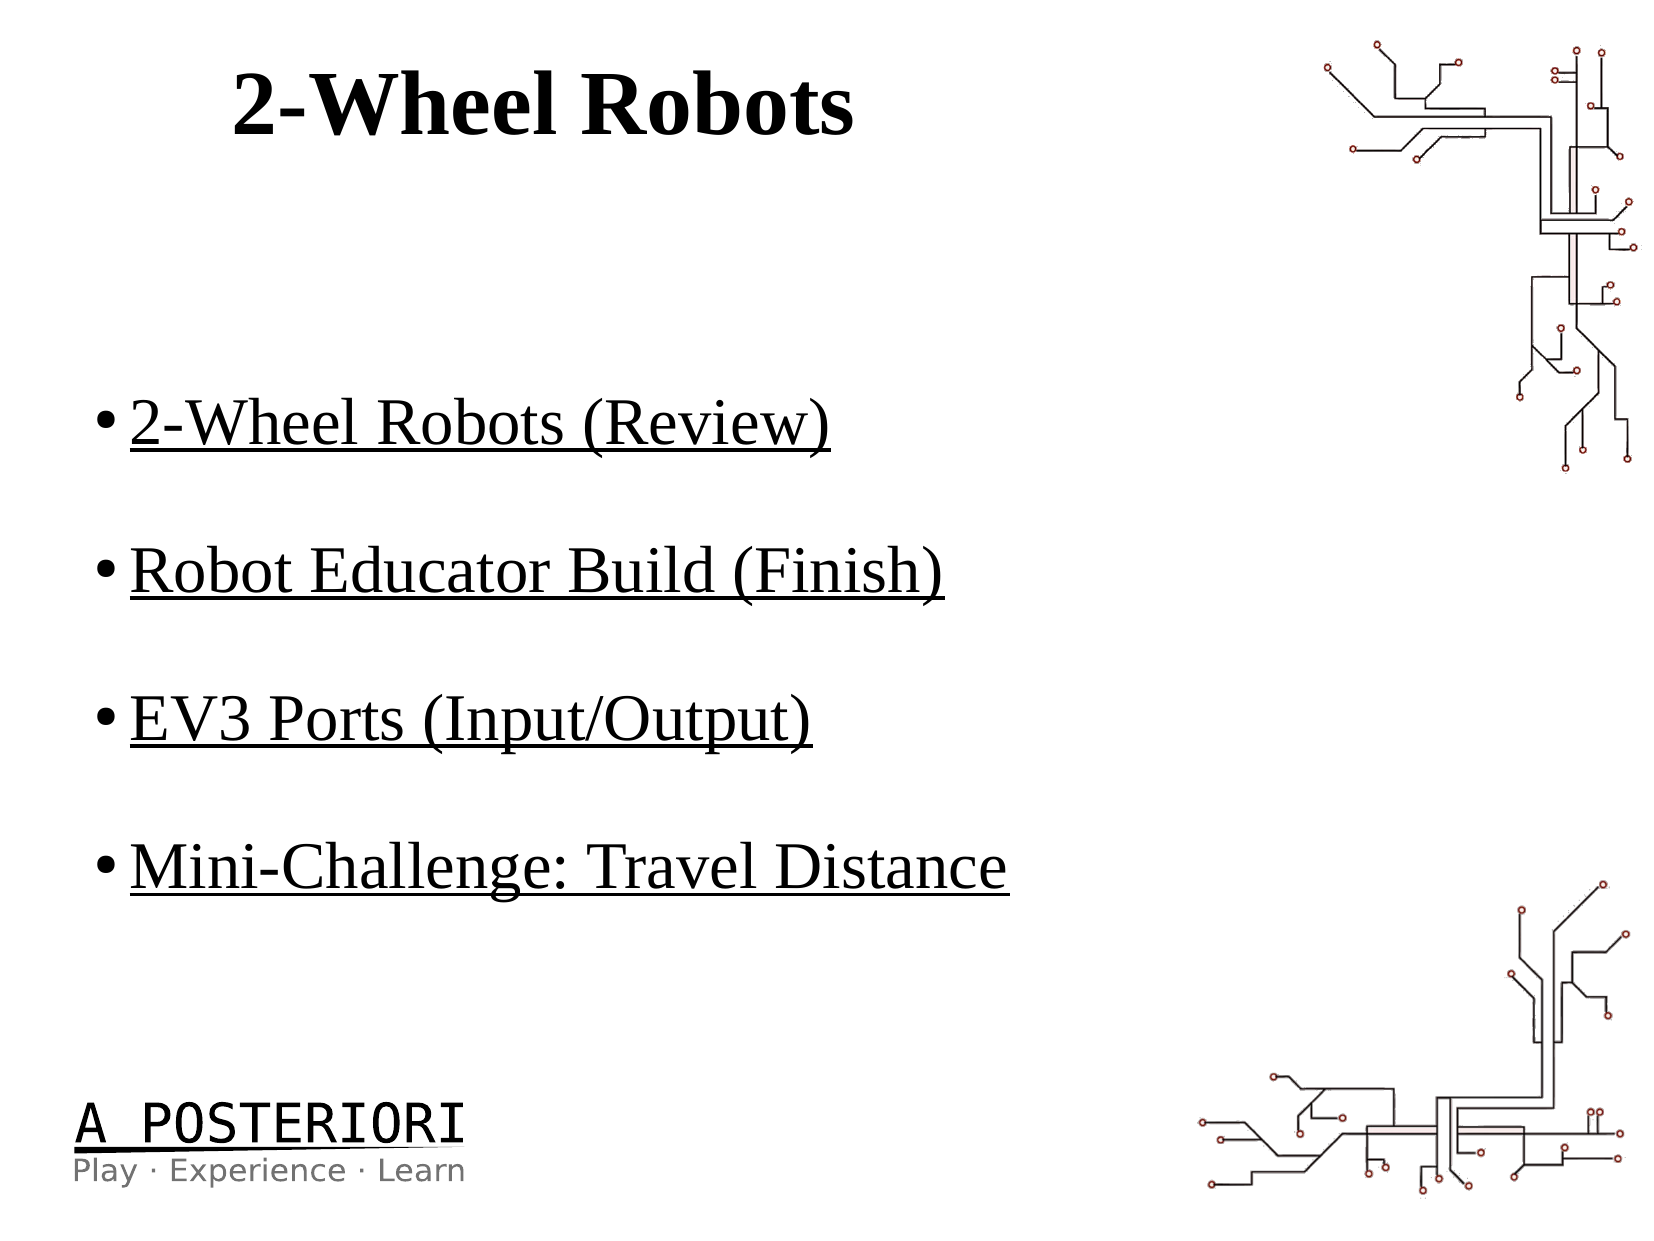

# 2-Wheel Robots
2-Wheel Robots (Review)
Robot Educator Build (Finish)
EV3 Ports (Input/Output)
Mini-Challenge: Travel Distance